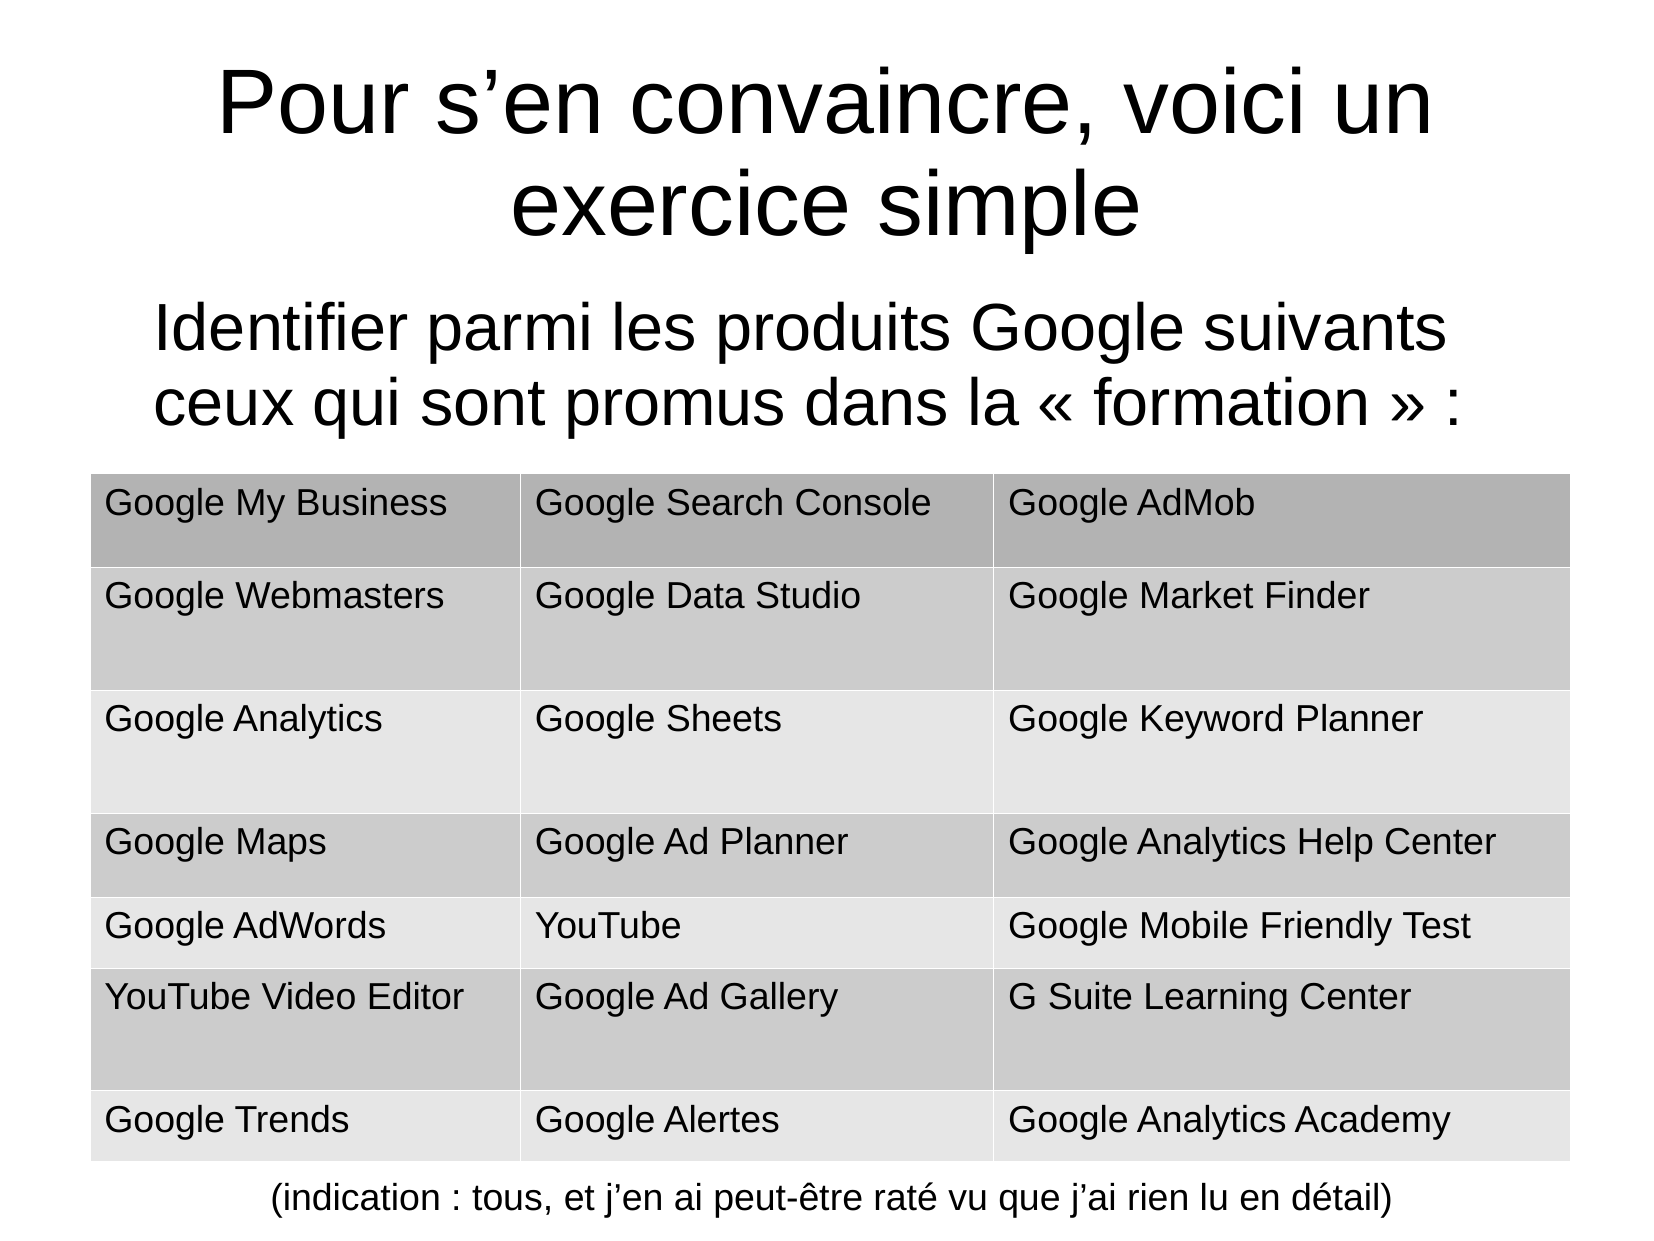

# Pour s’en convaincre, voici un exercice simple
Identifier parmi les produits Google suivants ceux qui sont promus dans la « formation » :
| Google My Business | Google Search Console | Google AdMob |
| --- | --- | --- |
| Google Webmasters | Google Data Studio | Google Market Finder |
| Google Analytics | Google Sheets | Google Keyword Planner |
| Google Maps | Google Ad Planner | Google Analytics Help Center |
| Google AdWords | YouTube | Google Mobile Friendly Test |
| YouTube Video Editor | Google Ad Gallery | G Suite Learning Center |
| Google Trends | Google Alertes | Google Analytics Academy |
(indication : tous, et j’en ai peut-être raté vu que j’ai rien lu en détail)